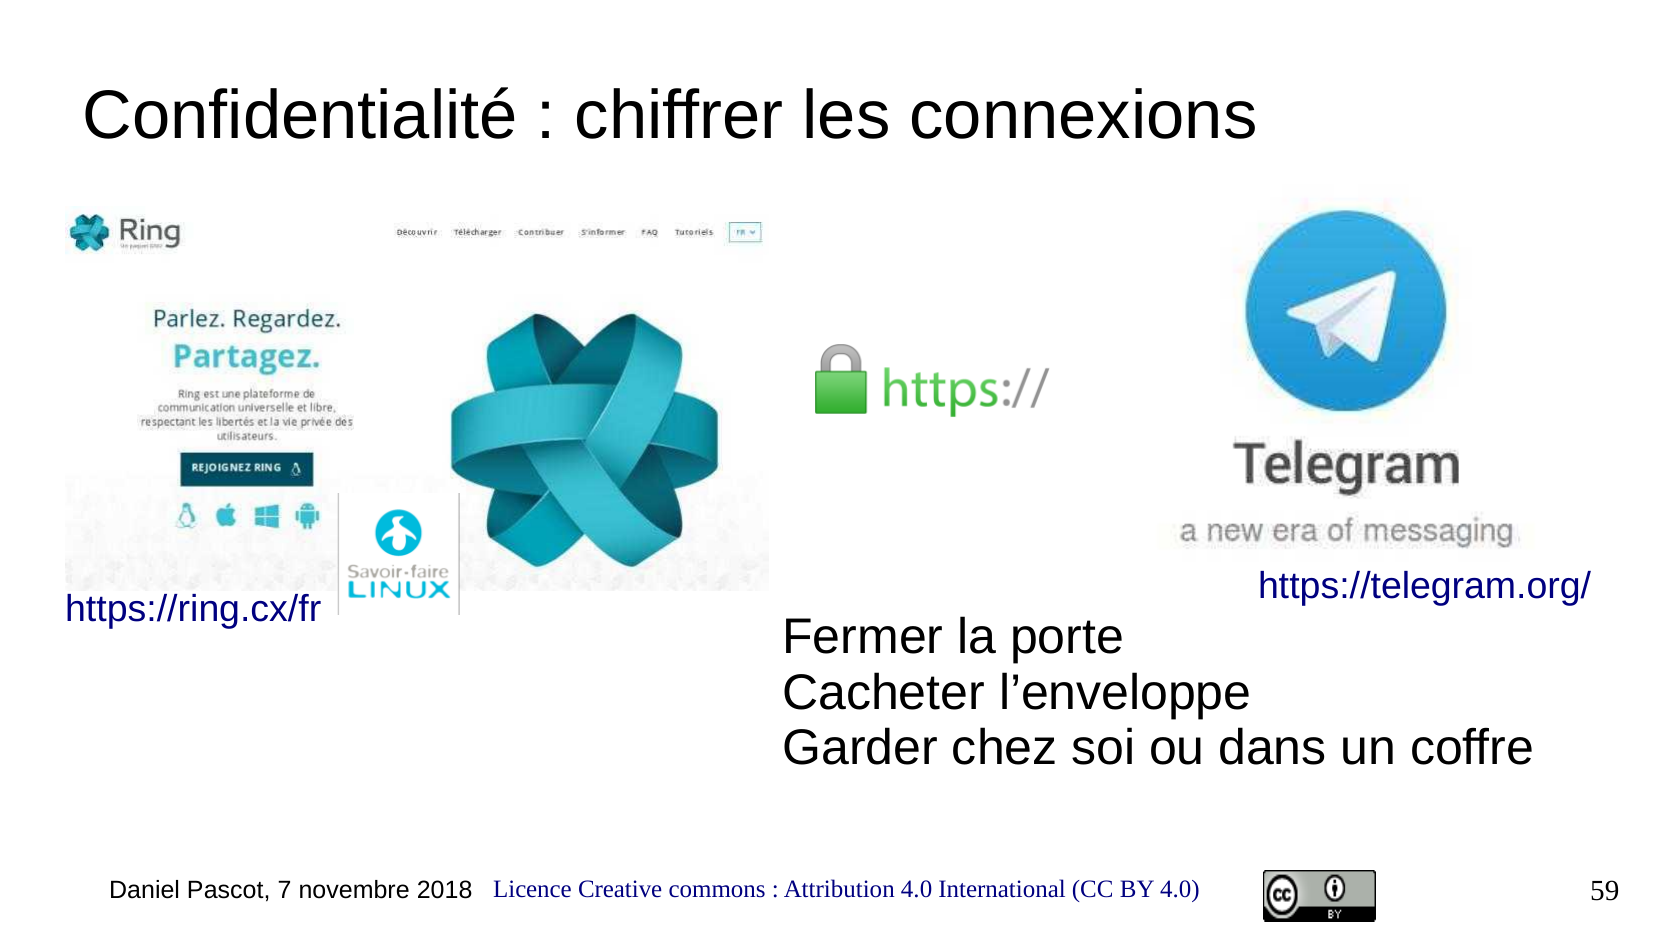

# Confidentialité : chiffrer les connexions
https://telegram.org/
https://ring.cx/fr
Fermer la porte
Cacheter l’enveloppe
Garder chez soi ou dans un coffre
59